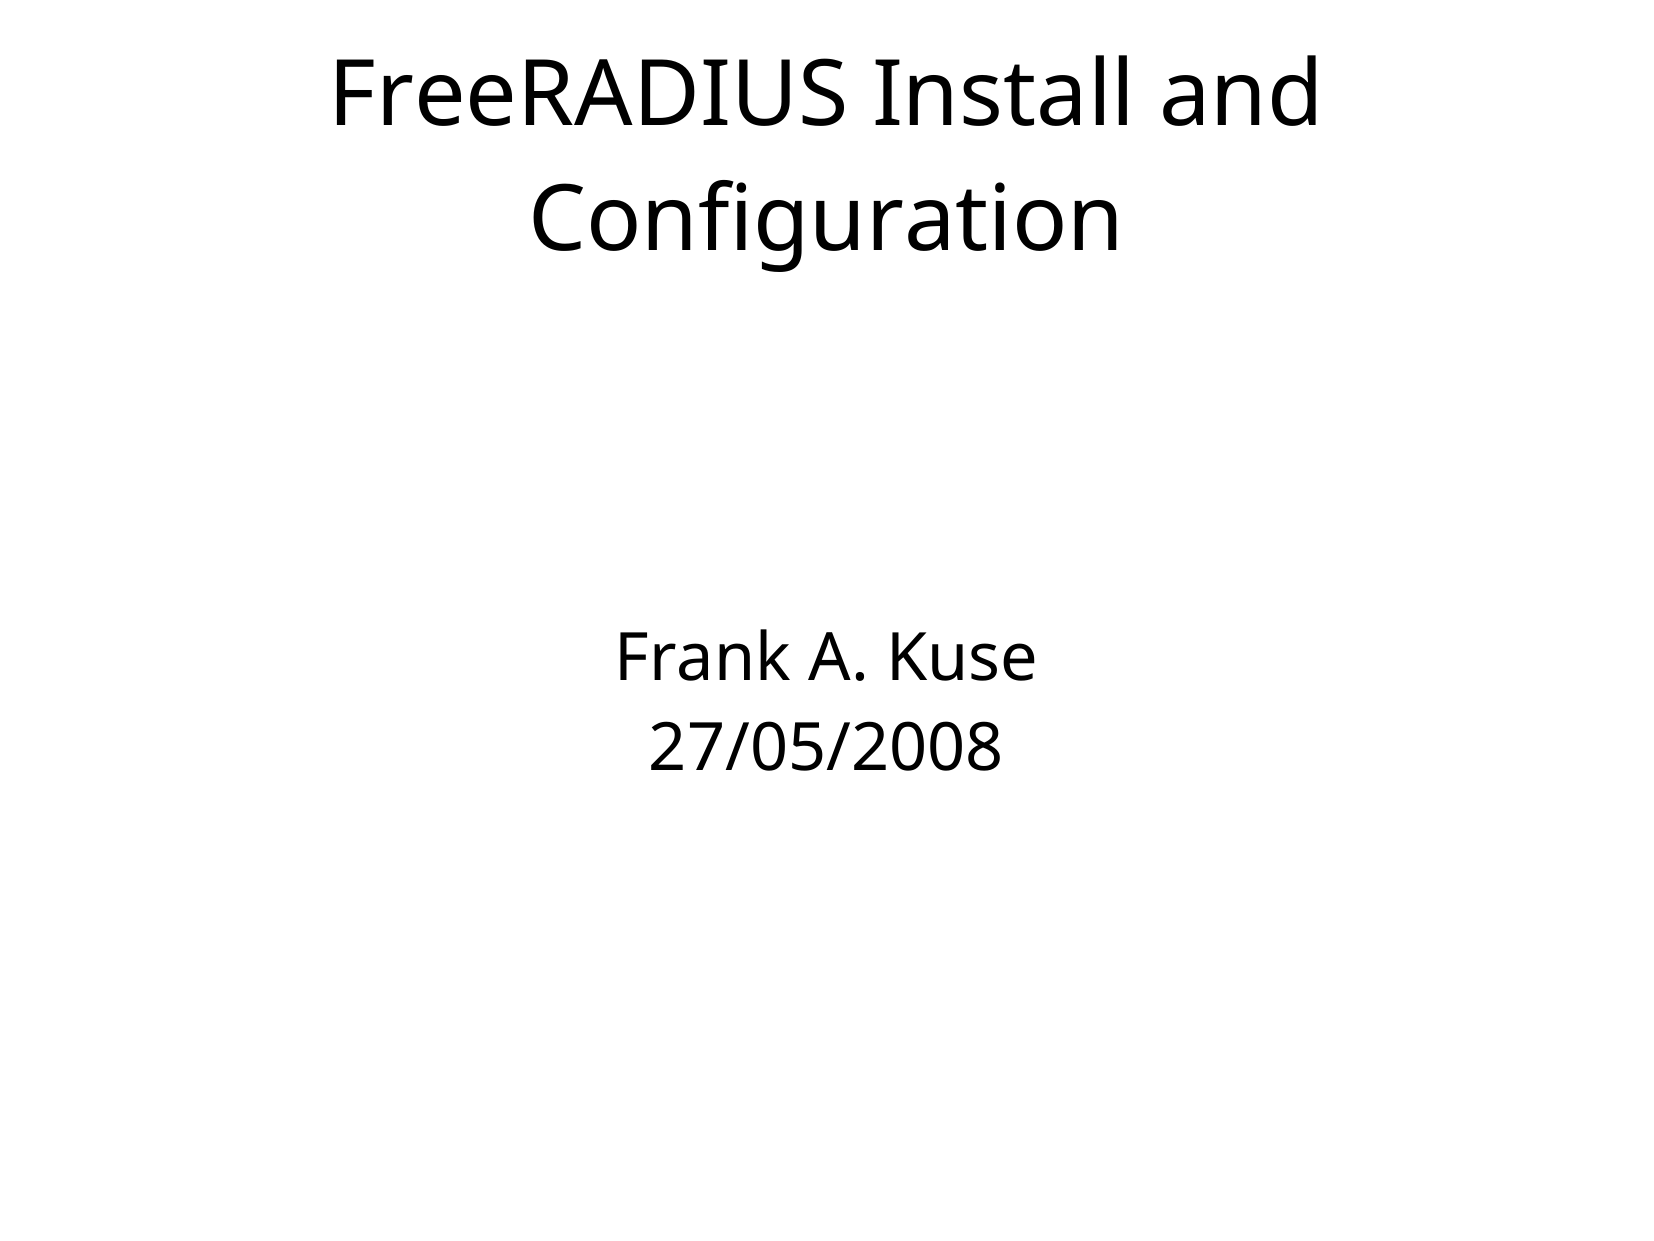

# FreeRADIUS Install and Configuration
Frank A. Kuse
27/05/2008